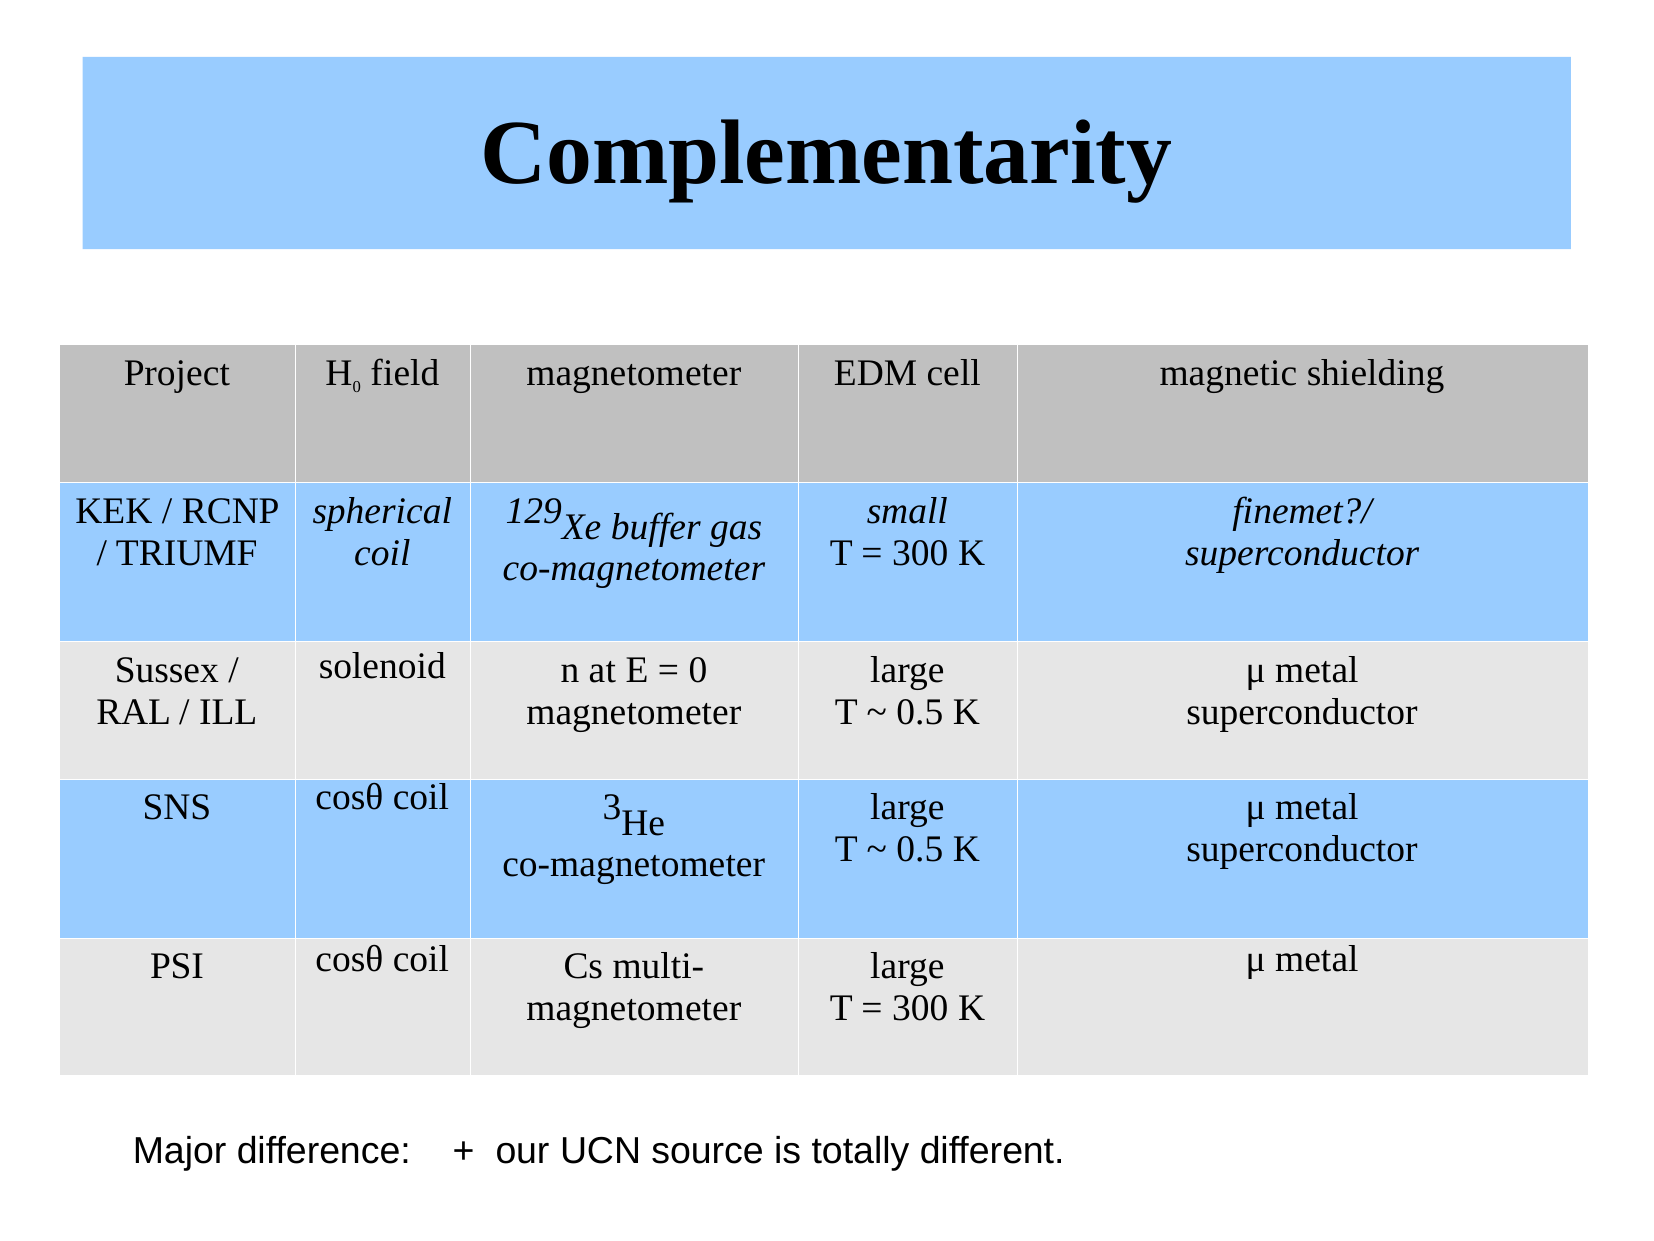

# Complementarity
| Project | H0 field | magnetometer | EDM cell | magnetic shielding |
| --- | --- | --- | --- | --- |
| KEK / RCNP / TRIUMF | spherical coil | 129Xe buffer gas co-magnetometer | small T = 300 K | finemet?/ superconductor |
| Sussex / RAL / ILL | solenoid | n at E = 0 magnetometer | large T ~ 0.5 K | μ metal superconductor |
| SNS | cosθ coil | 3He co-magnetometer | large T ~ 0.5 K | μ metal superconductor |
| PSI | cosθ coil | Cs multi- magnetometer | large T = 300 K | μ metal |
Major difference: + our UCN source is totally different.